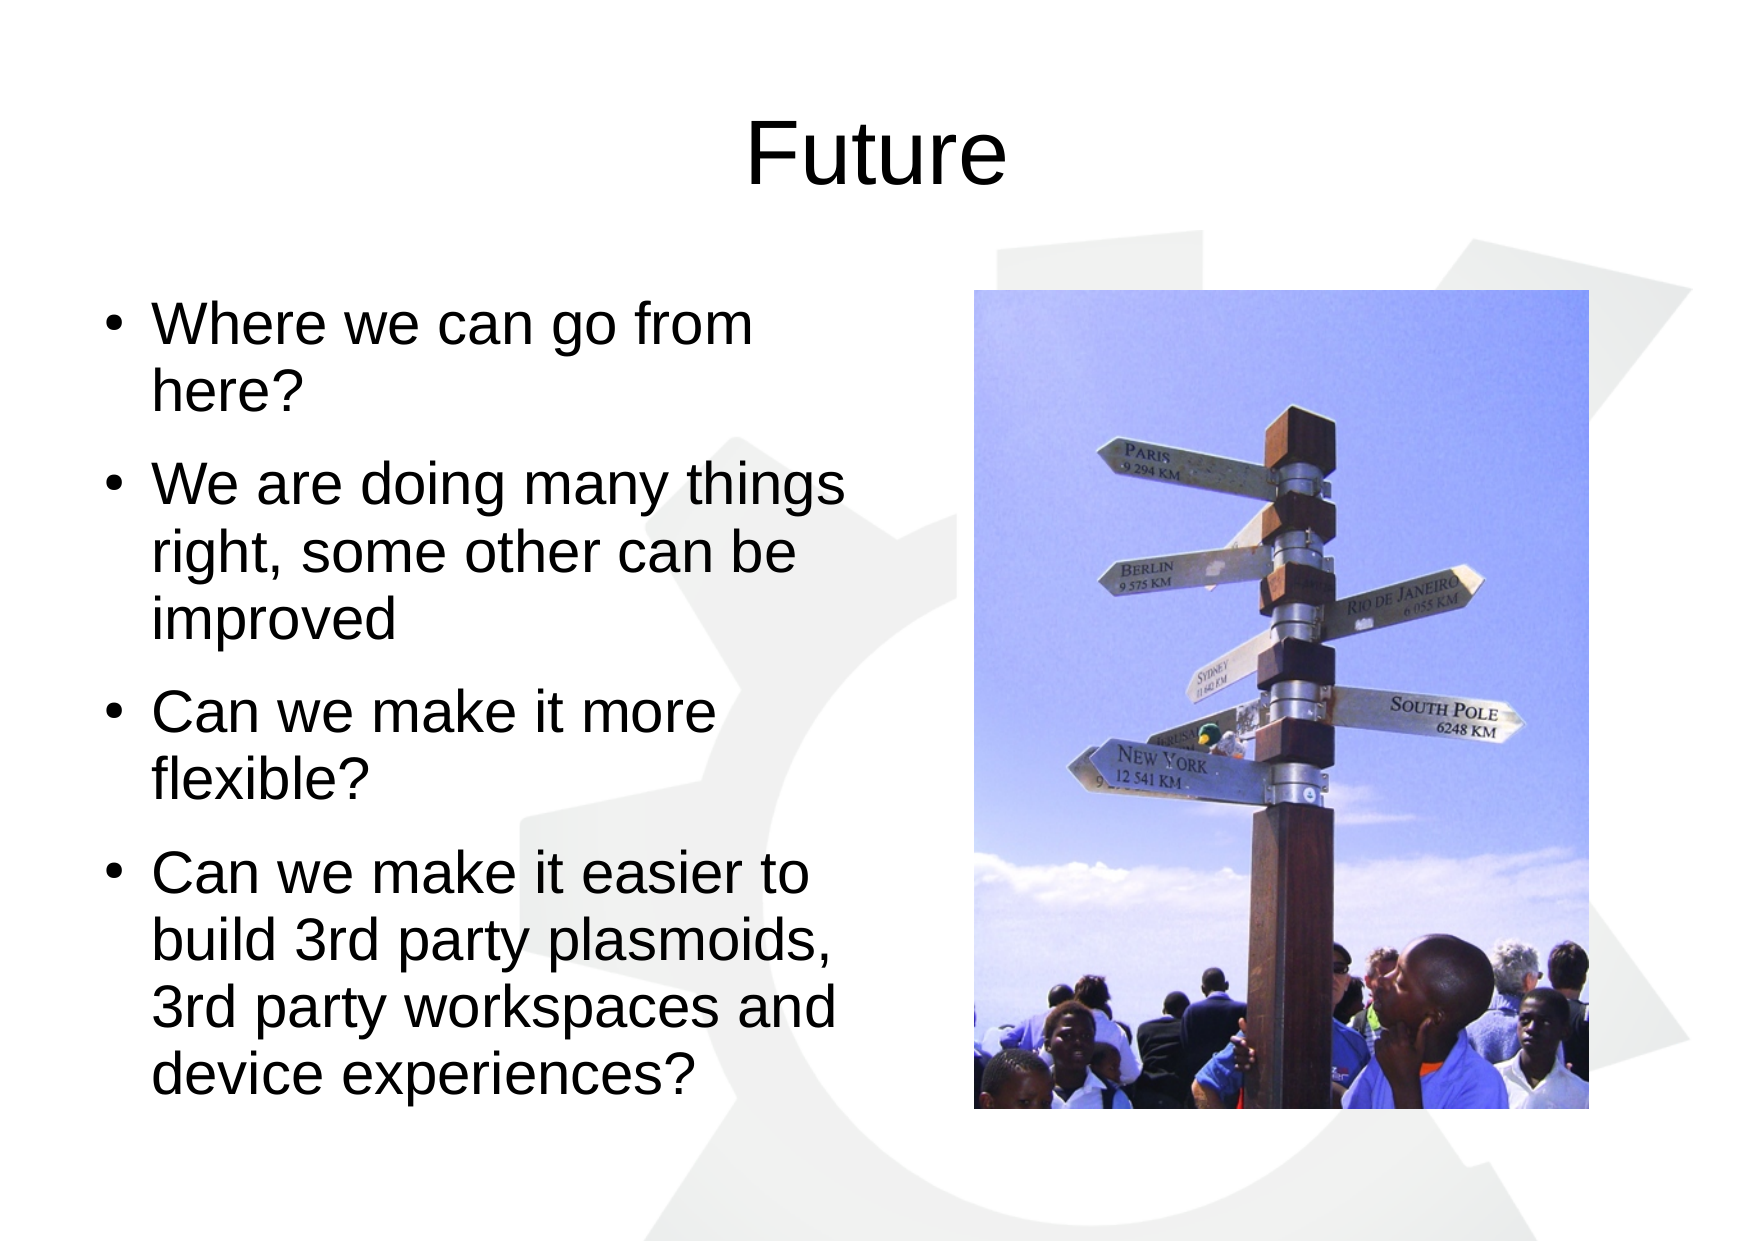

# Future
Where we can go from here?
We are doing many things right, some other can be improved
Can we make it more flexible?
Can we make it easier to build 3rd party plasmoids, 3rd party workspaces and device experiences?